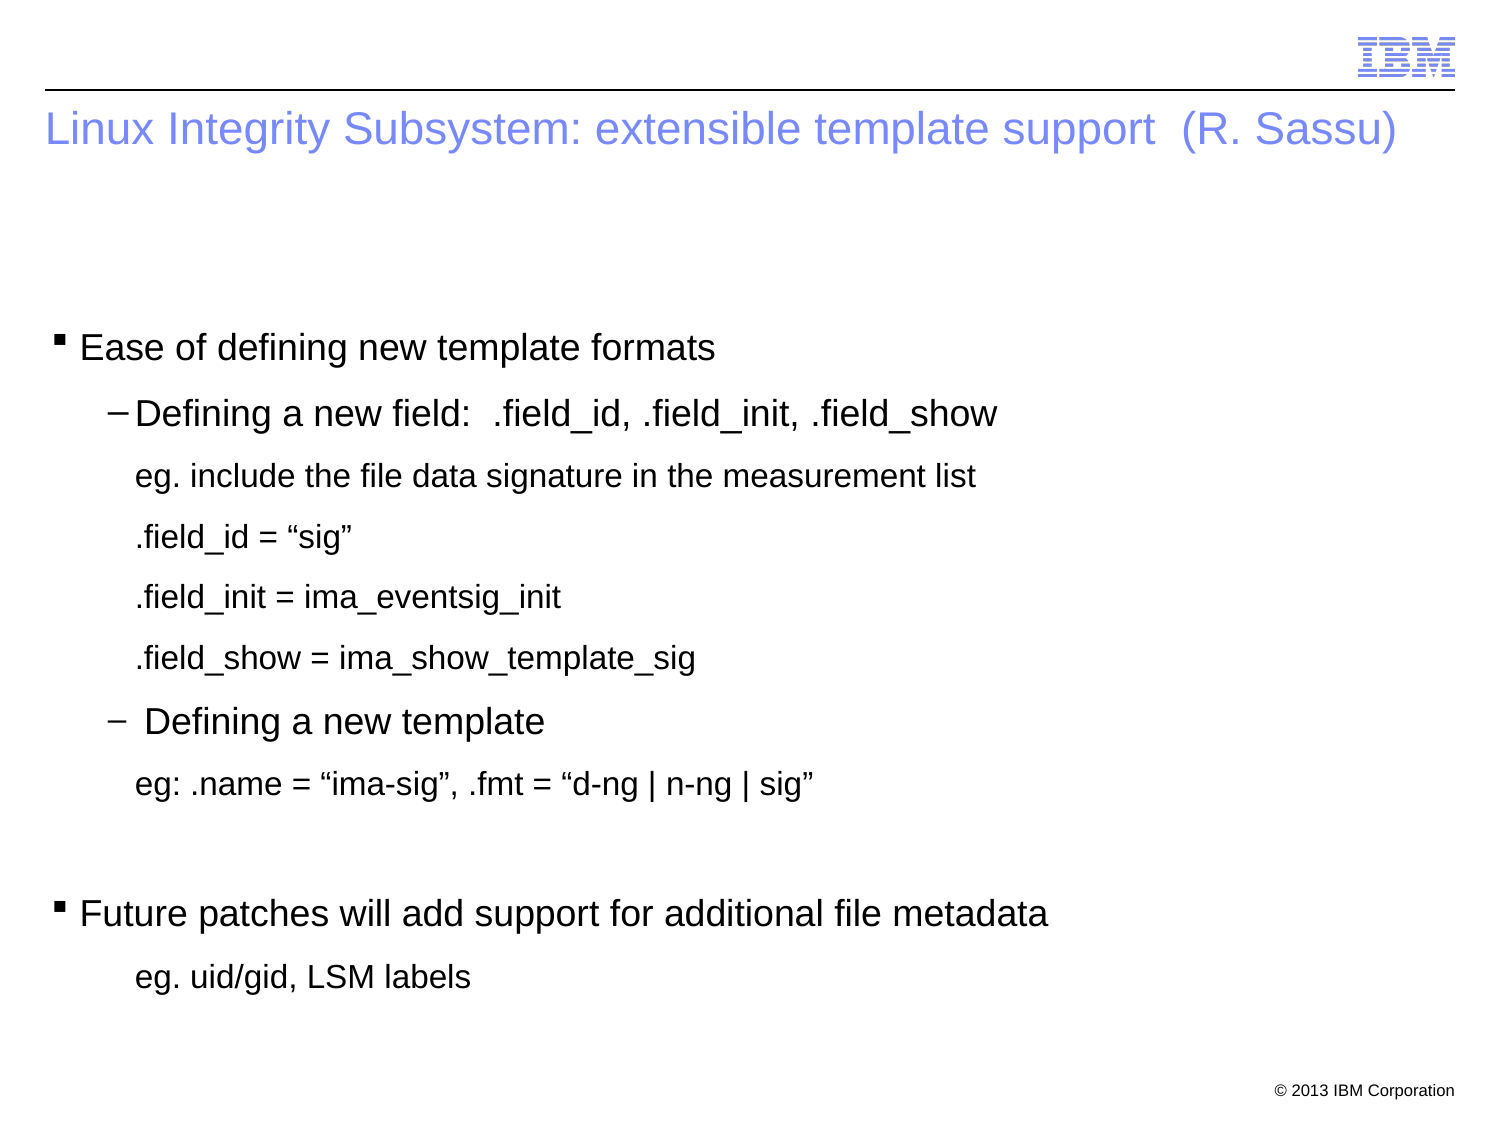

# Linux Integrity Subsystem: extensible template support (R. Sassu)
Ease of defining new template formats
Defining a new field: .field_id, .field_init, .field_show
eg. include the file data signature in the measurement list
.field_id = “sig”
.field_init = ima_eventsig_init
.field_show = ima_show_template_sig
 Defining a new template
eg: .name = “ima-sig”, .fmt = “d-ng | n-ng | sig”
Future patches will add support for additional file metadata
eg. uid/gid, LSM labels